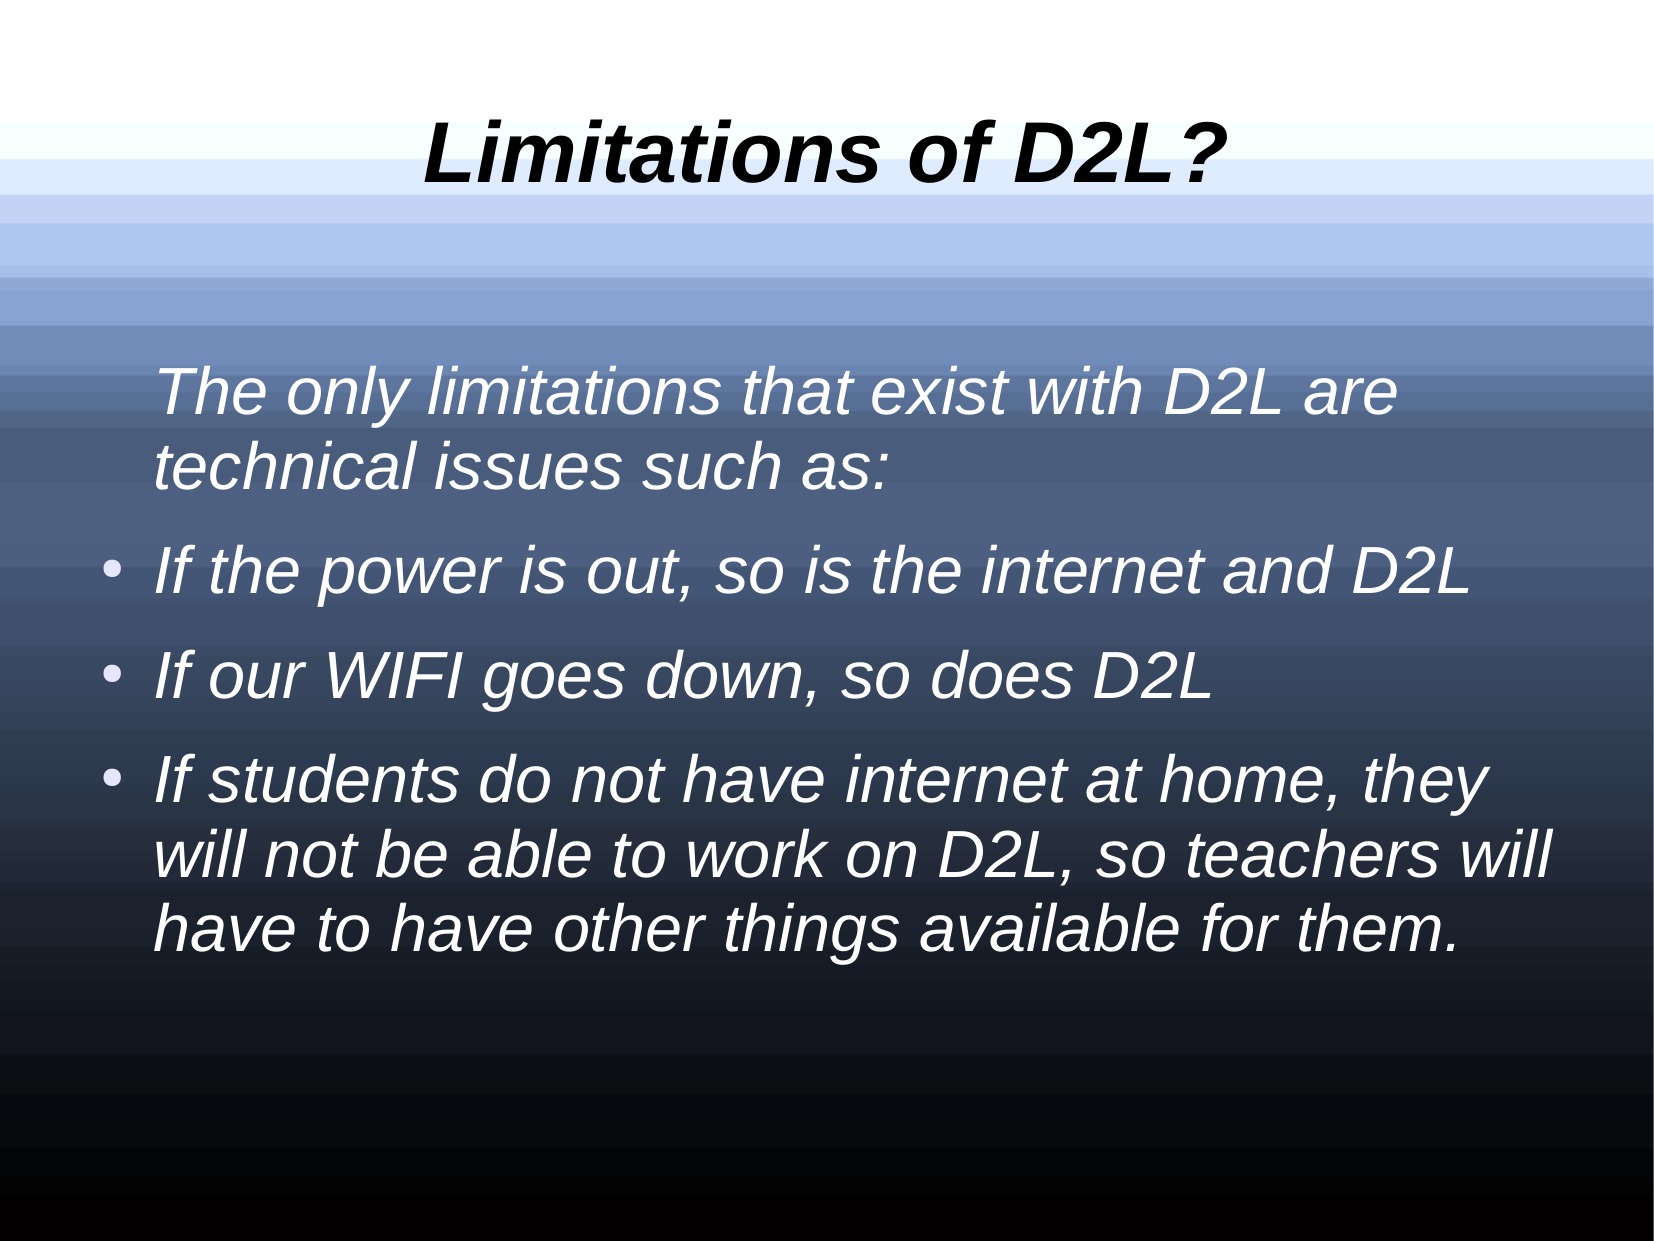

# Limitations of D2L?
The only limitations that exist with D2L are technical issues such as:
If the power is out, so is the internet and D2L
If our WIFI goes down, so does D2L
If students do not have internet at home, they will not be able to work on D2L, so teachers will have to have other things available for them.